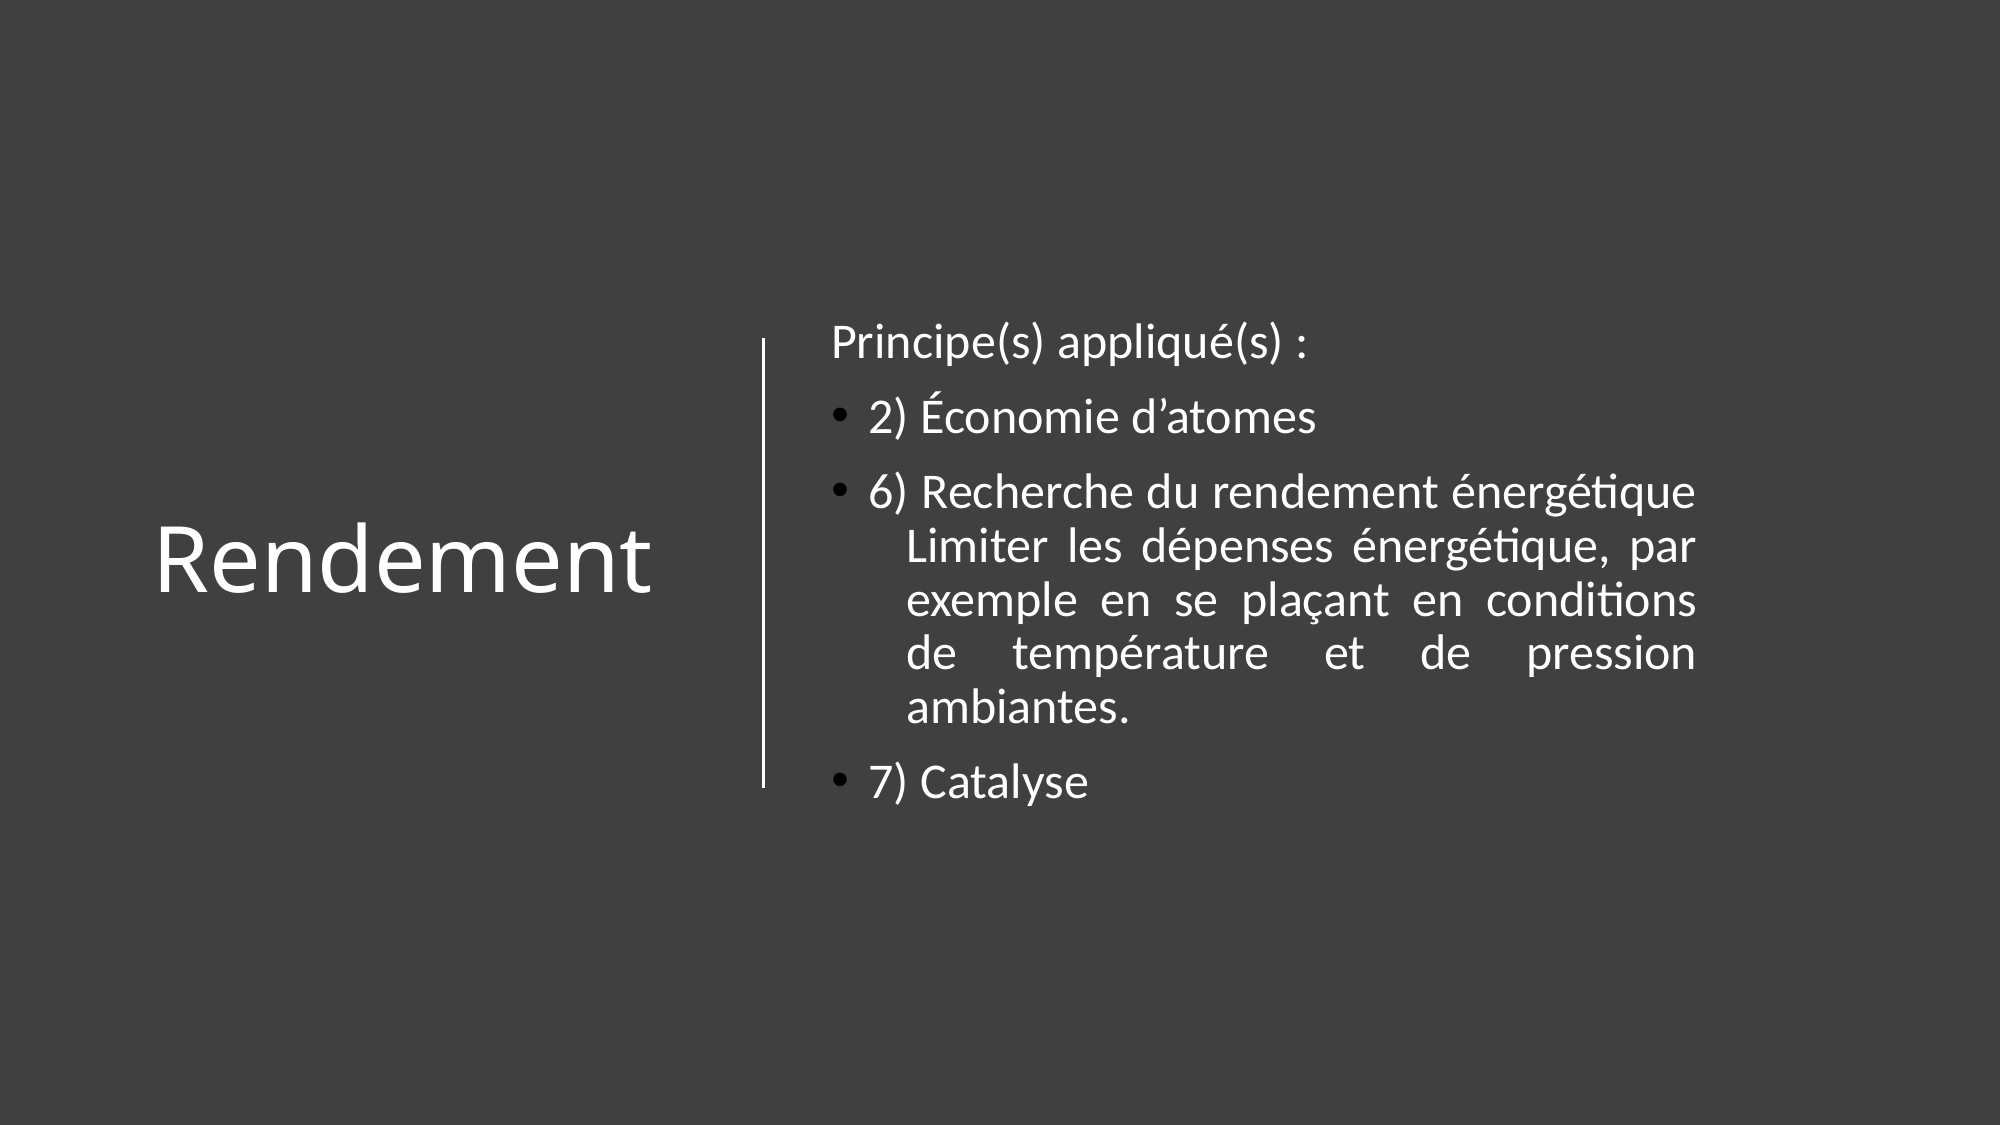

# Rendement
Principe(s) appliqué(s) :
2) Économie d’atomes
6) Recherche du rendement énergétique
Limiter les dépenses énergétique, par exemple en se plaçant en conditions de température et de pression ambiantes.
7) Catalyse